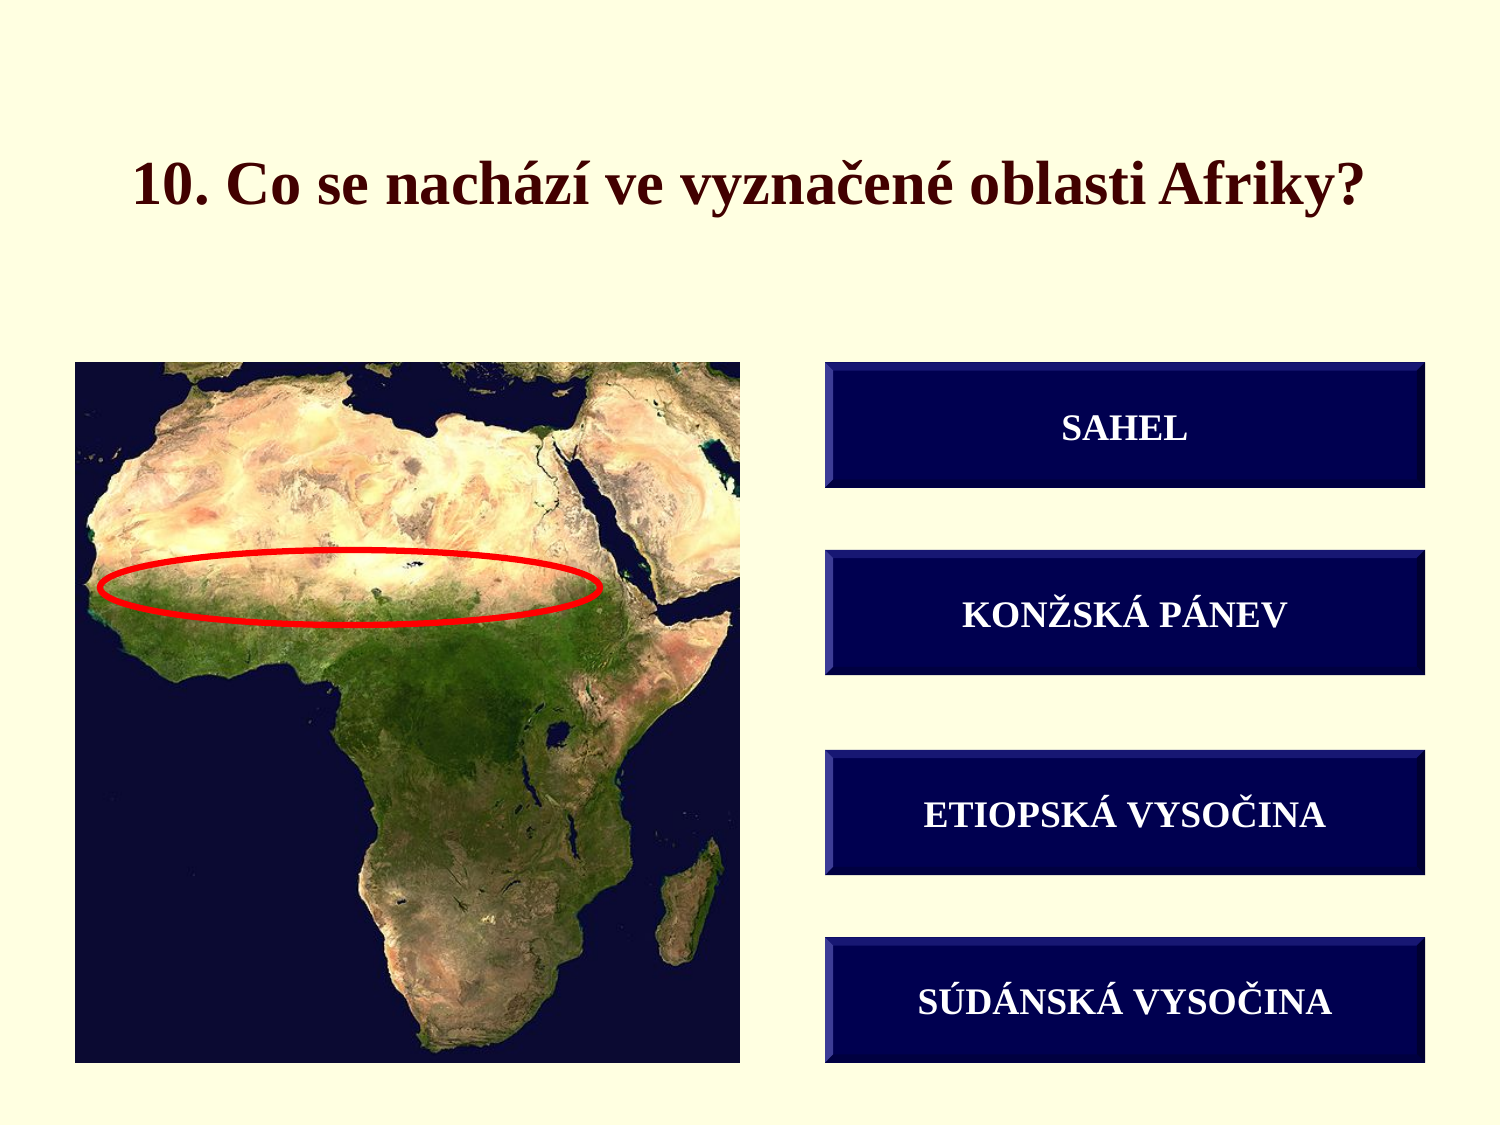

# 10. Co se nachází ve vyznačené oblasti Afriky?
SAHEL
KONŽSKÁ PÁNEV
ETIOPSKÁ VYSOČINA
SÚDÁNSKÁ VYSOČINA